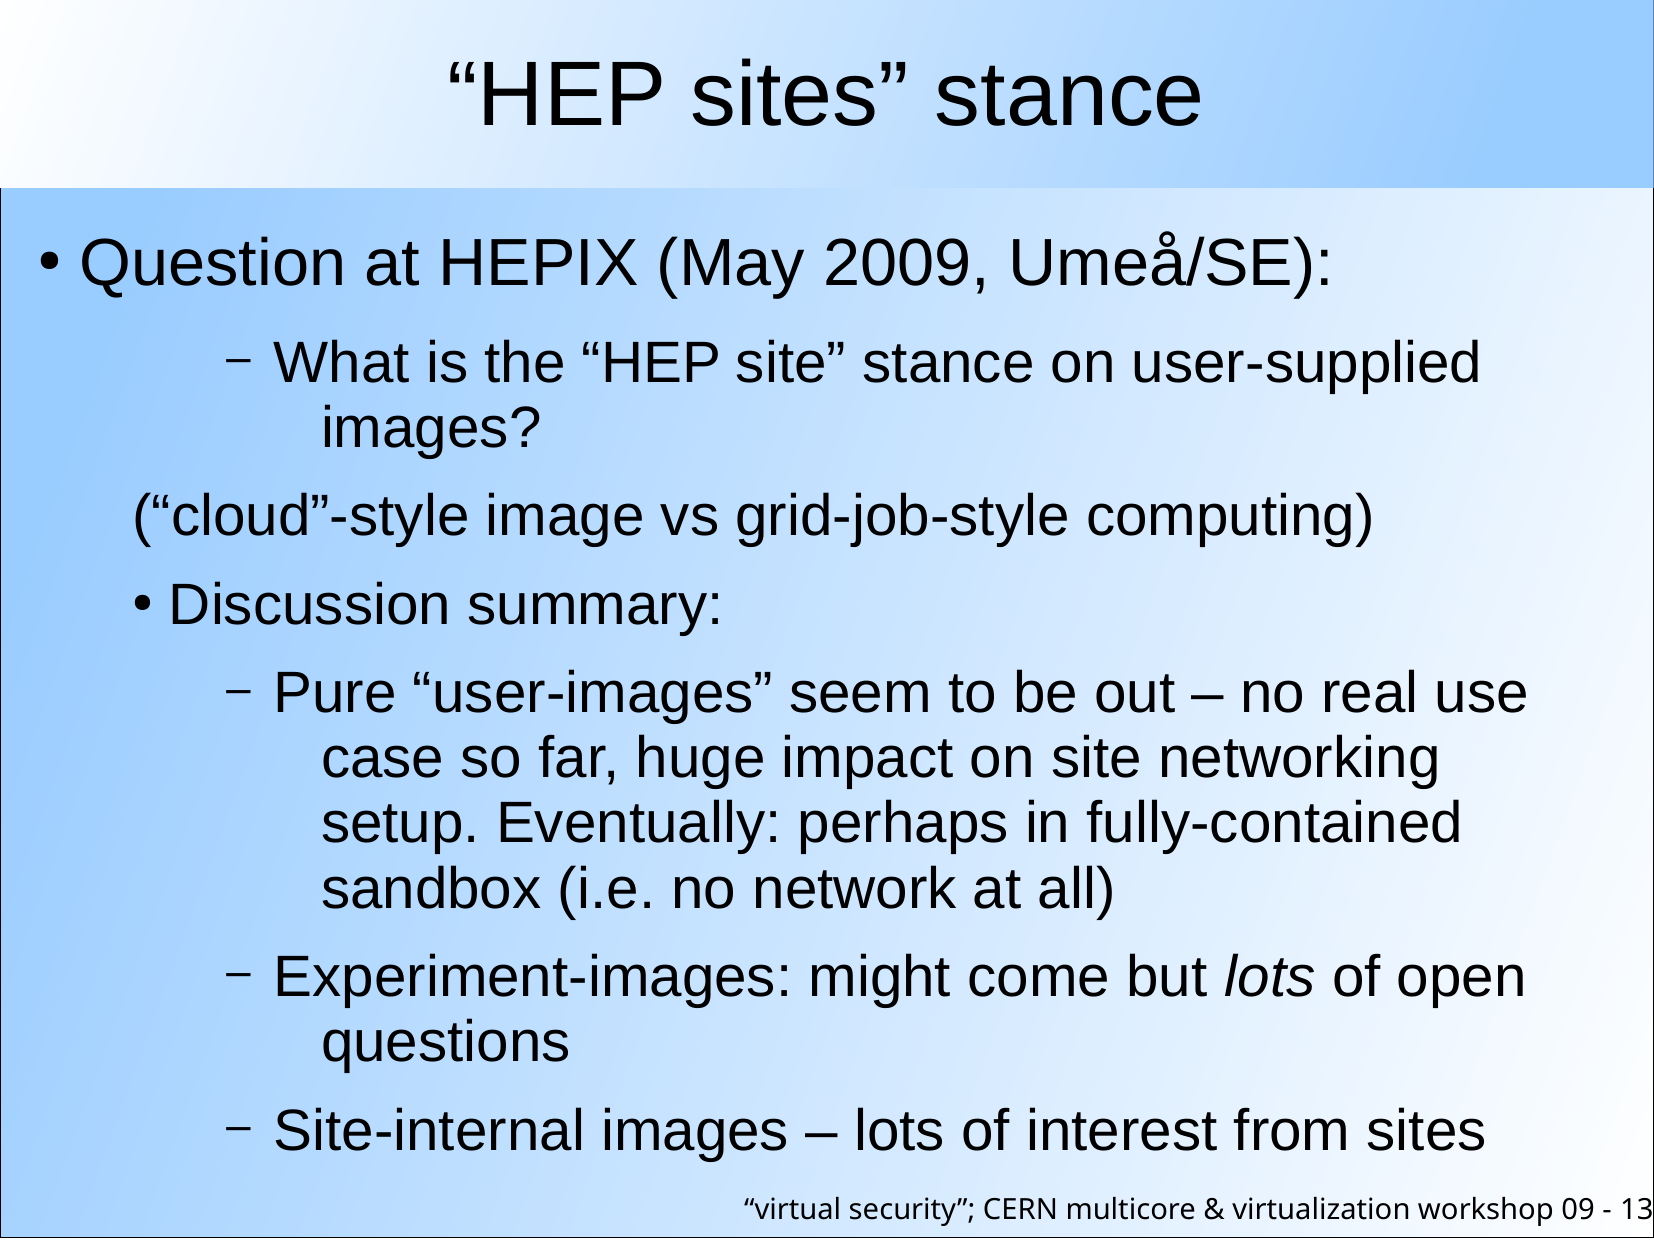

# “HEP sites” stance
 Question at HEPIX (May 2009, Umeå/SE):
What is the “HEP site” stance on user-supplied images?
(“cloud”-style image vs grid-job-style computing)
 Discussion summary:
Pure “user-images” seem to be out – no real use case so far, huge impact on site networking setup. Eventually: perhaps in fully-contained sandbox (i.e. no network at all)
Experiment-images: might come but lots of open questions
Site-internal images – lots of interest from sites
13